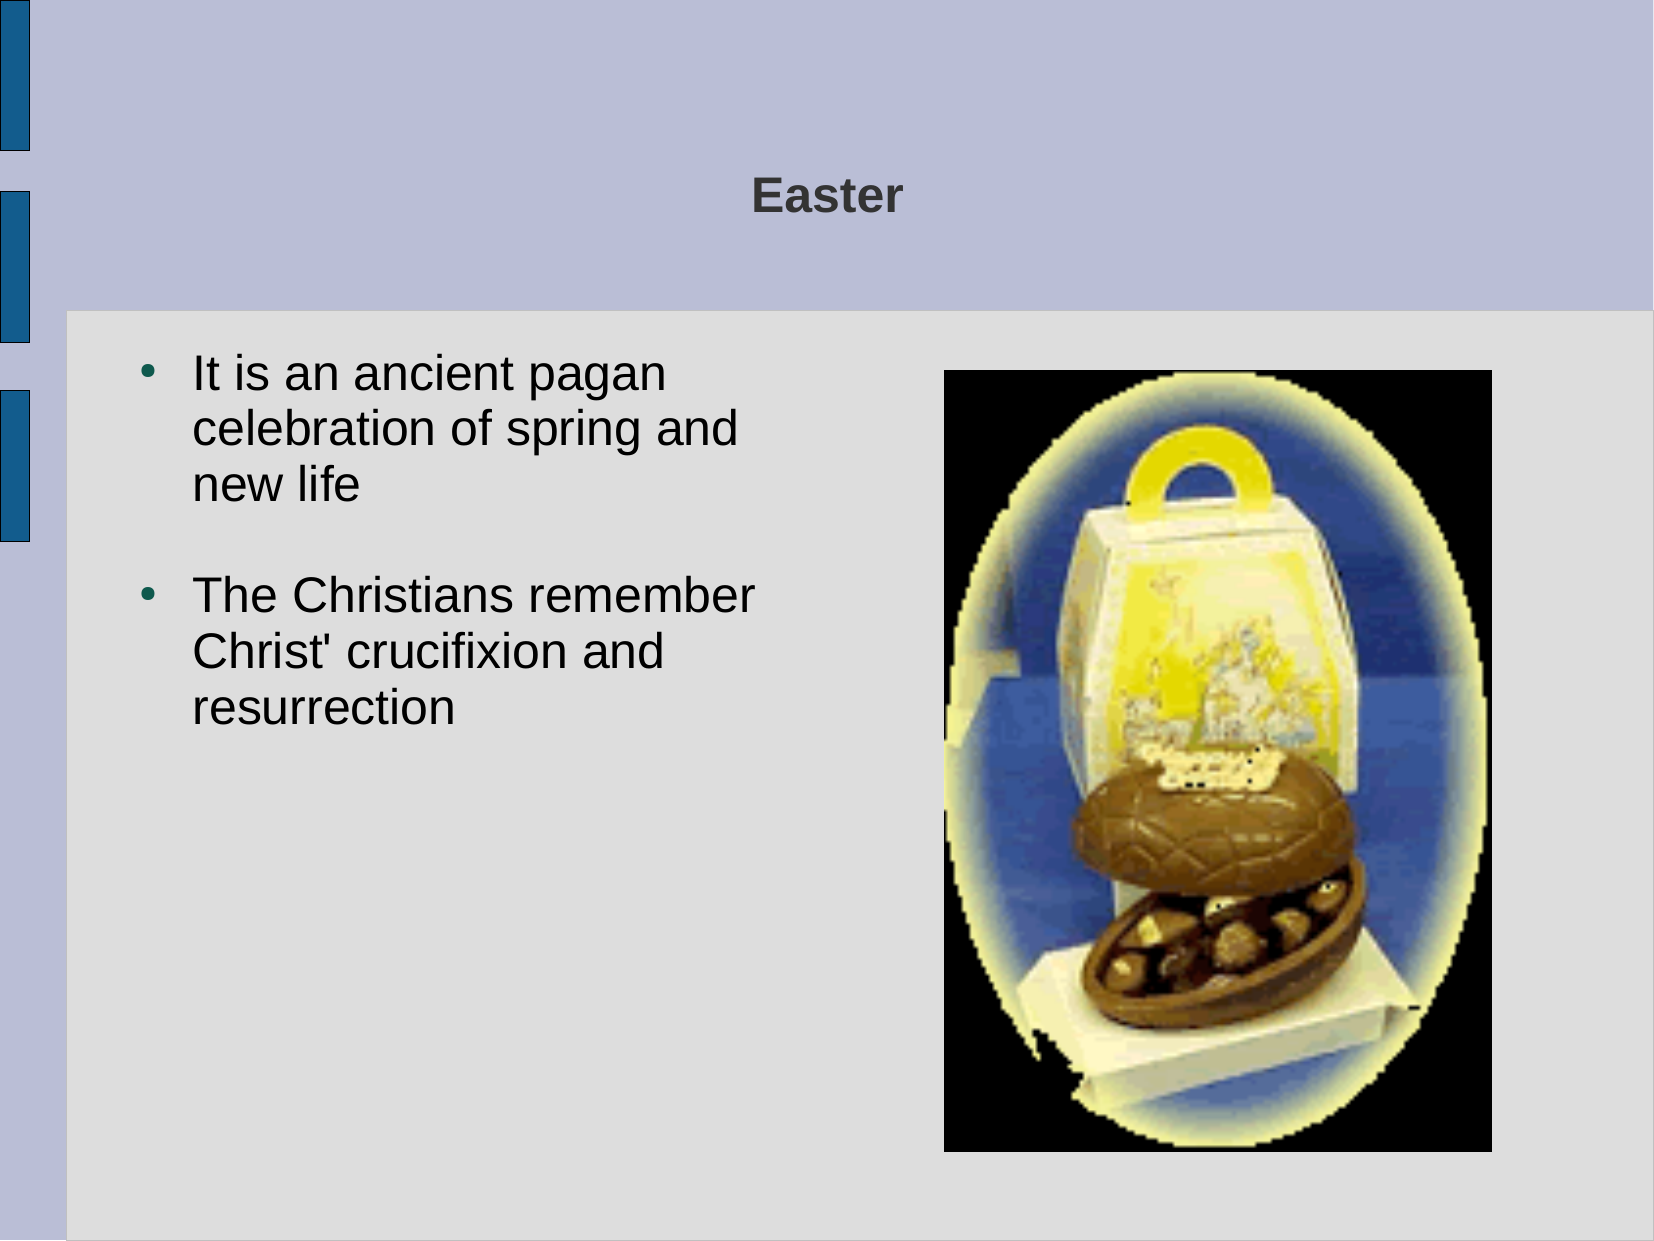

# Easter
It is an ancient pagan celebration of spring and new life
The Christians remember Christ' crucifixion and resurrection